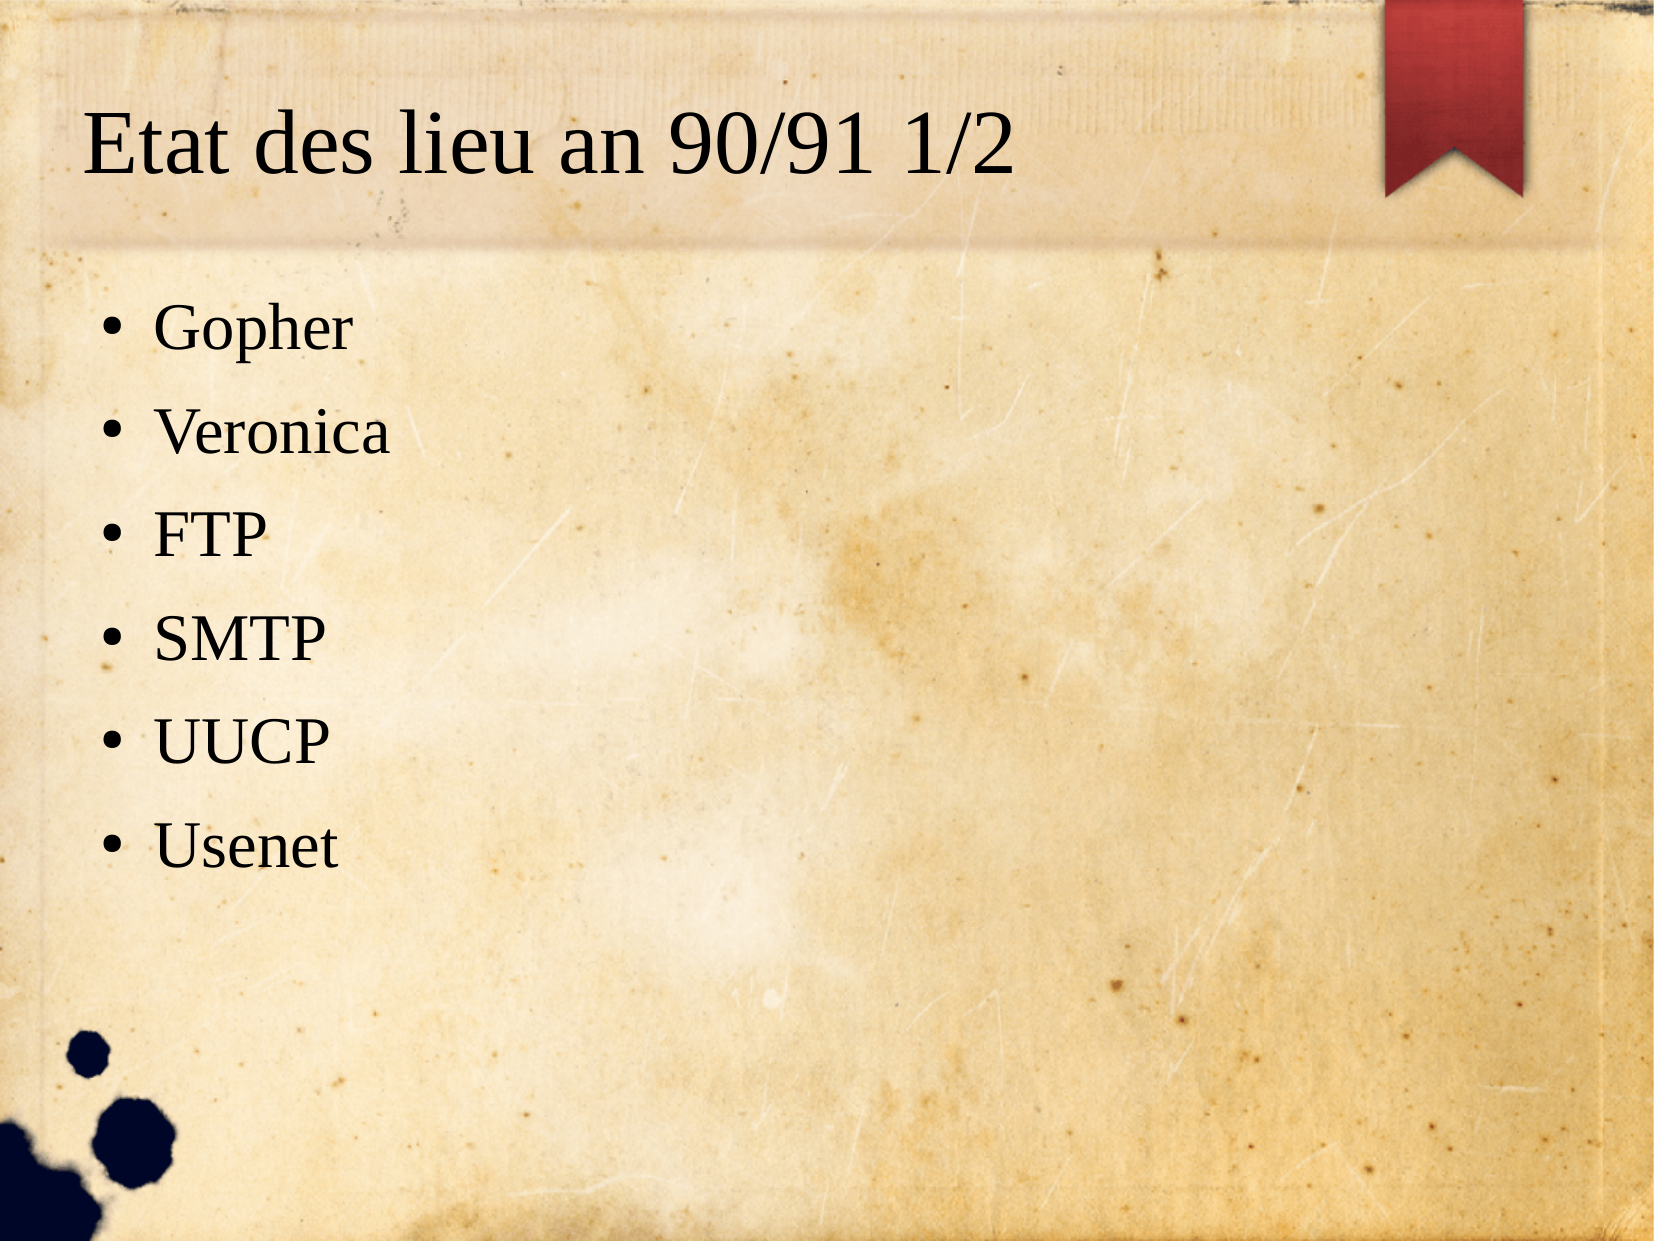

# Etat des lieu an 90/91 1/2
Gopher
Veronica
FTP
SMTP
UUCP
Usenet